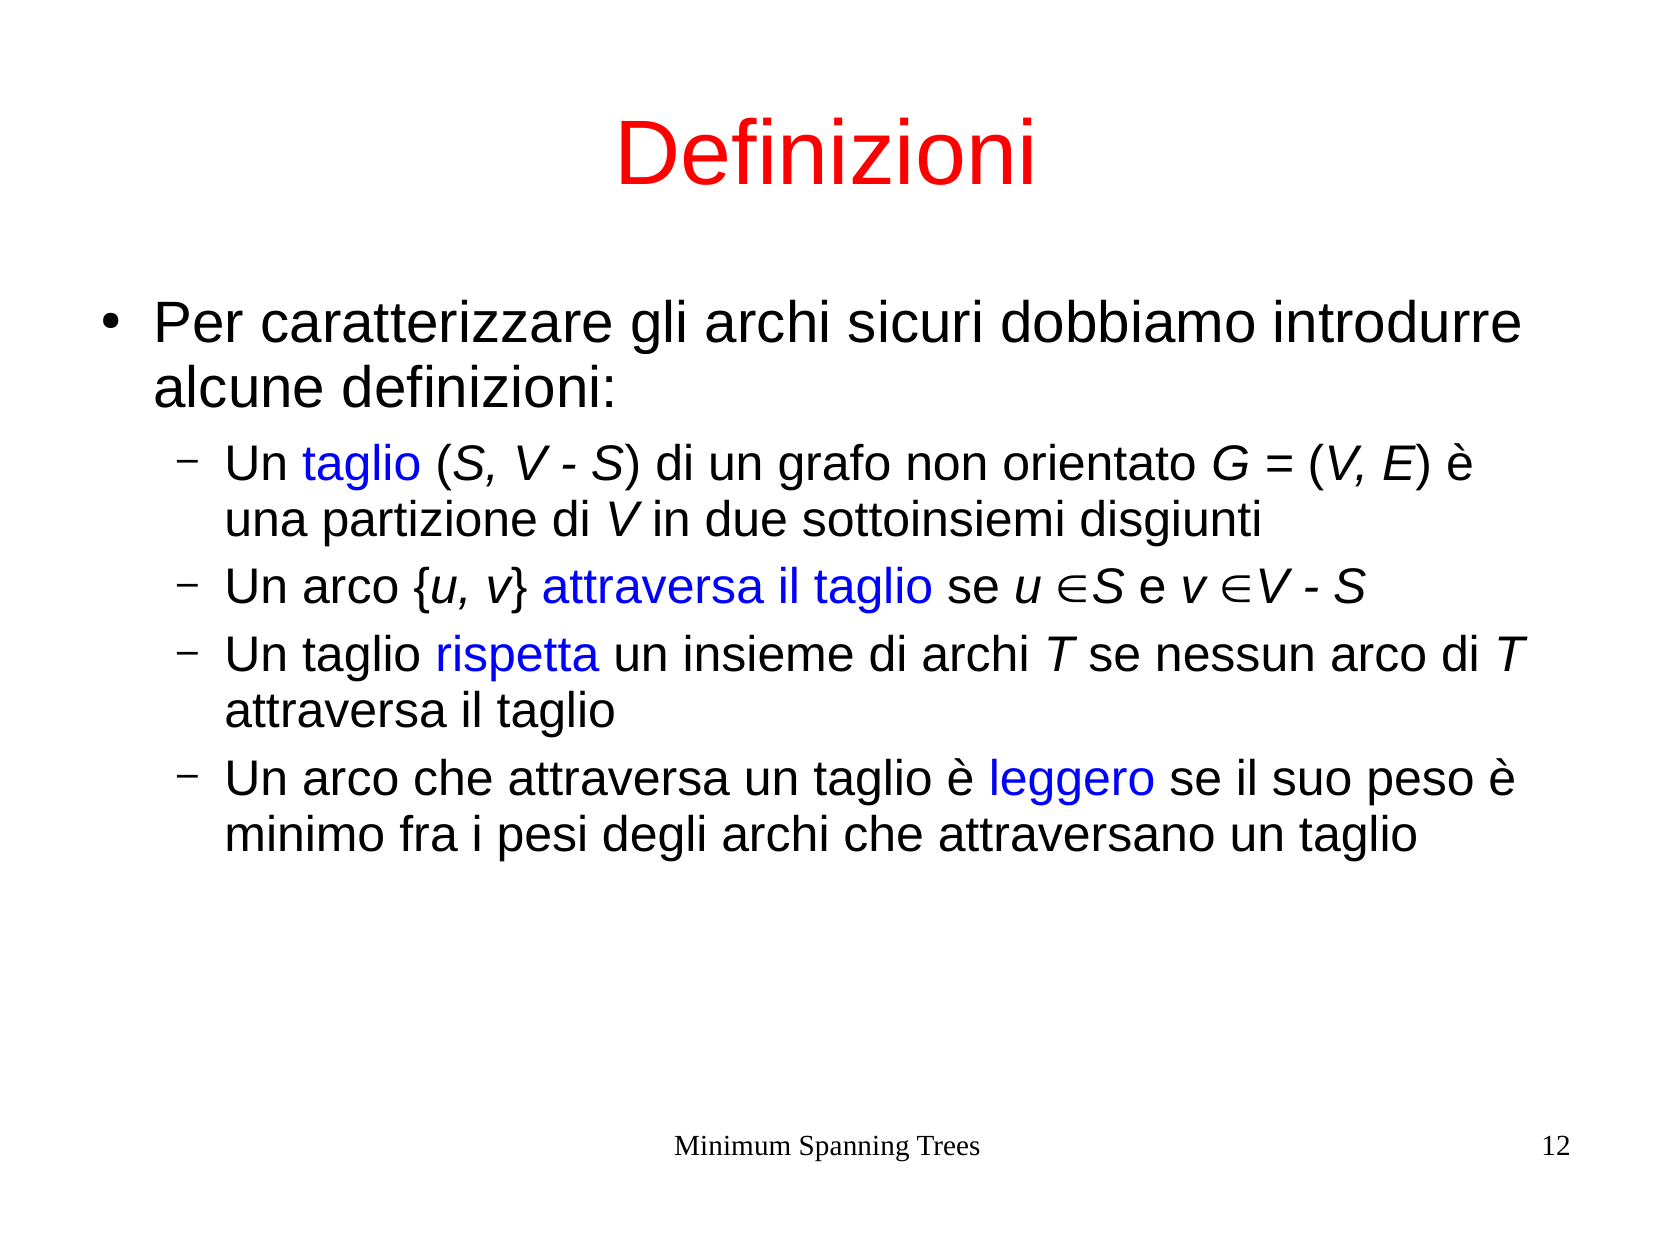

# Definizioni
Per caratterizzare gli archi sicuri dobbiamo introdurre alcune definizioni:
Un taglio (S, V - S) di un grafo non orientato G = (V, E) è una partizione di V in due sottoinsiemi disgiunti
Un arco {u, v} attraversa il taglio se u S e v V - S
Un taglio rispetta un insieme di archi T se nessun arco di T attraversa il taglio
Un arco che attraversa un taglio è leggero se il suo peso è minimo fra i pesi degli archi che attraversano un taglio
Minimum Spanning Trees
12